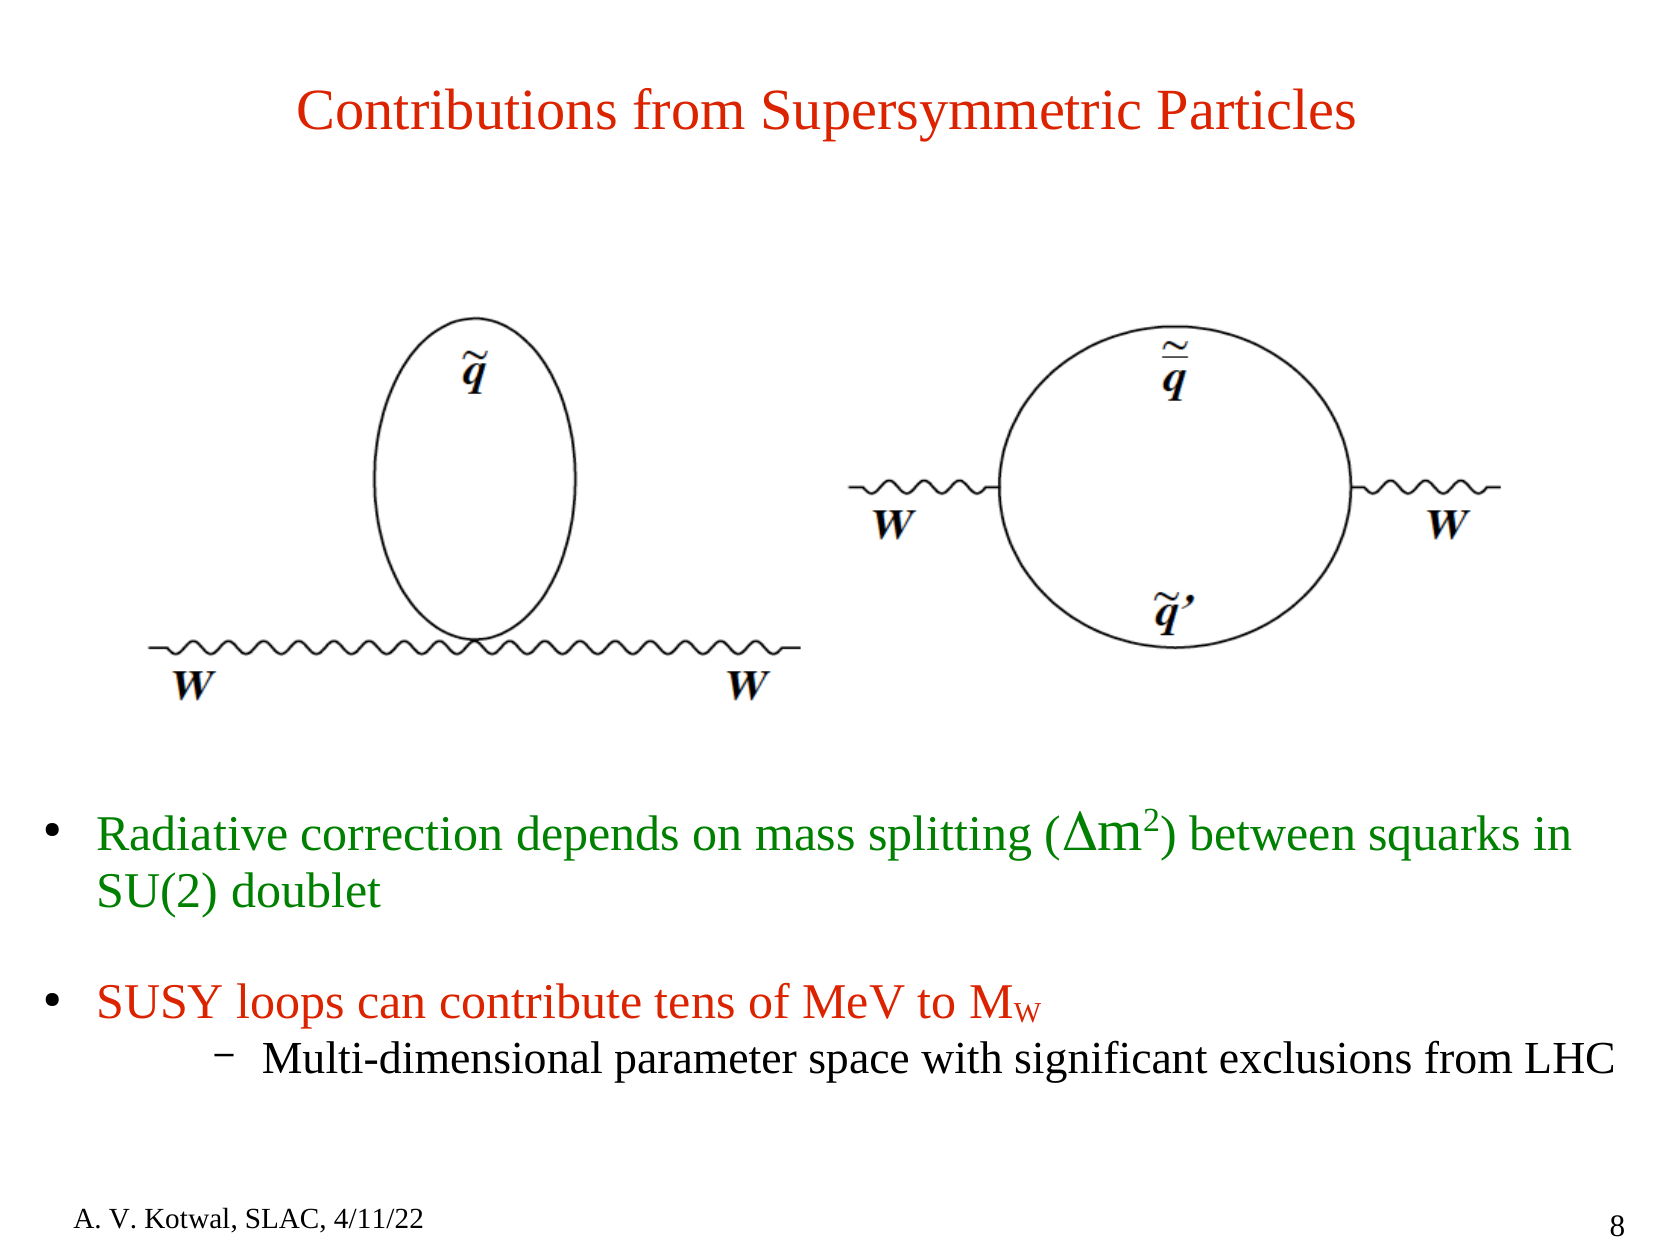

# Contributions from Supersymmetric Particles
Radiative correction depends on mass splitting (Δm2) between squarks in SU(2) doublet
SUSY loops can contribute tens of MeV to MW
Multi-dimensional parameter space with significant exclusions from LHC
A. V. Kotwal, SLAC, 4/11/22